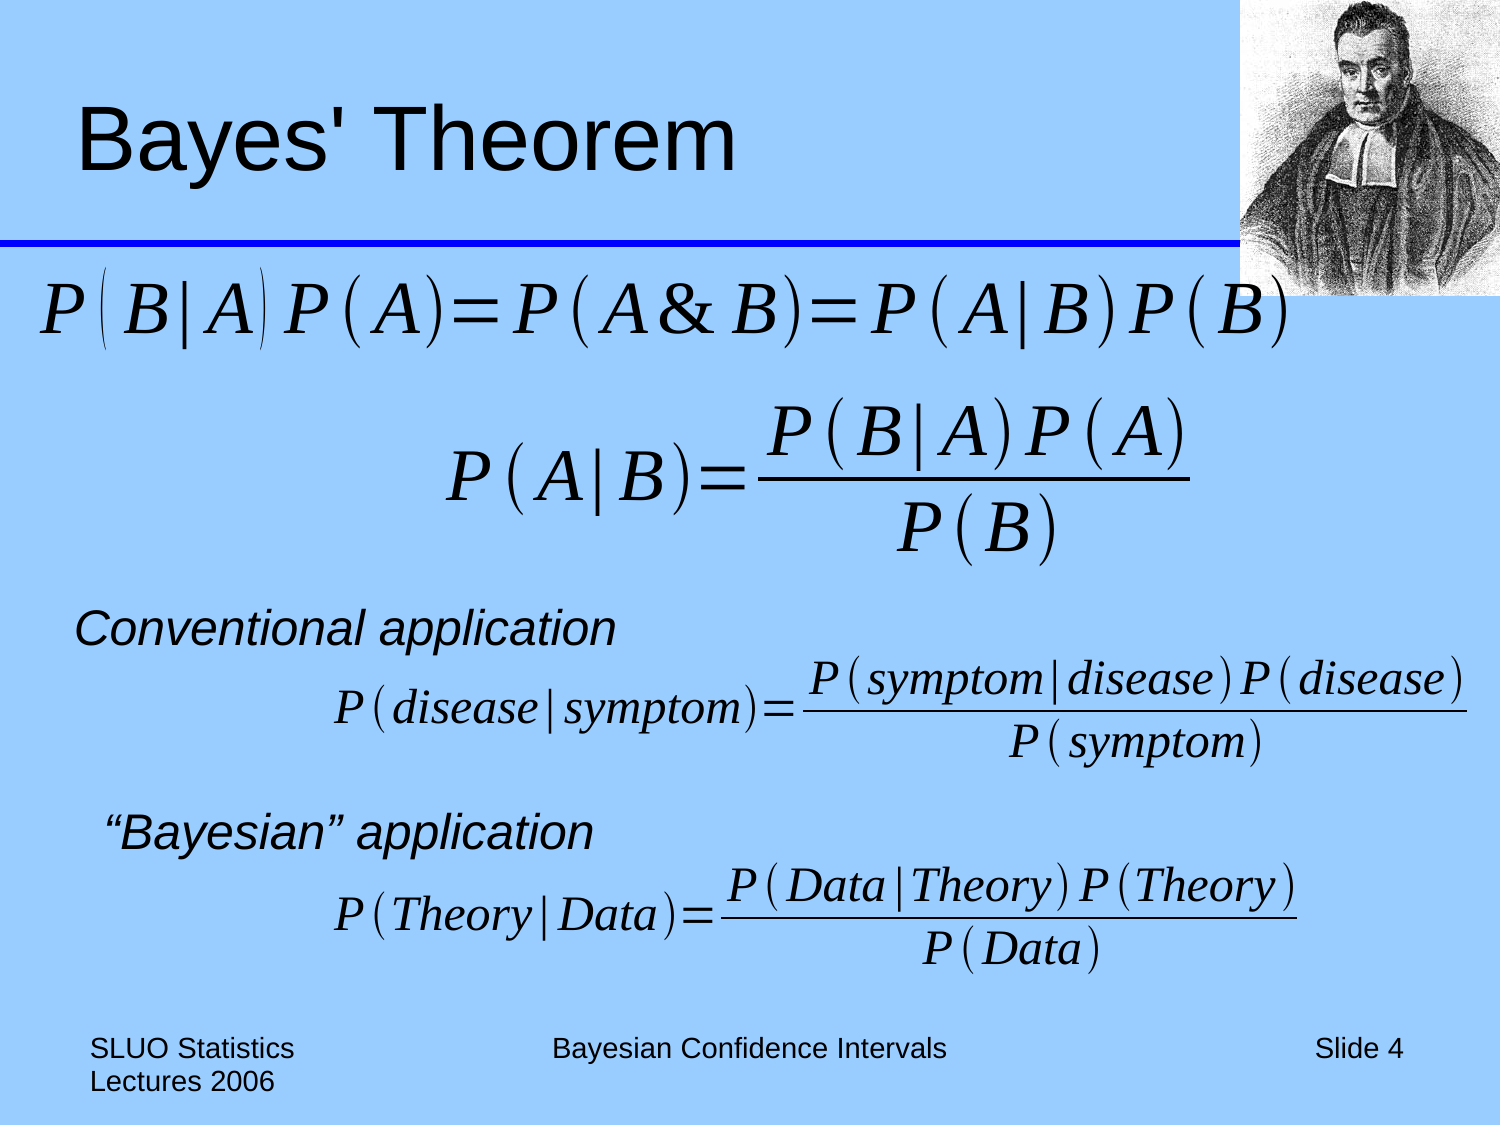

# Bayes' Theorem
Conventional application
“Bayesian” application
4